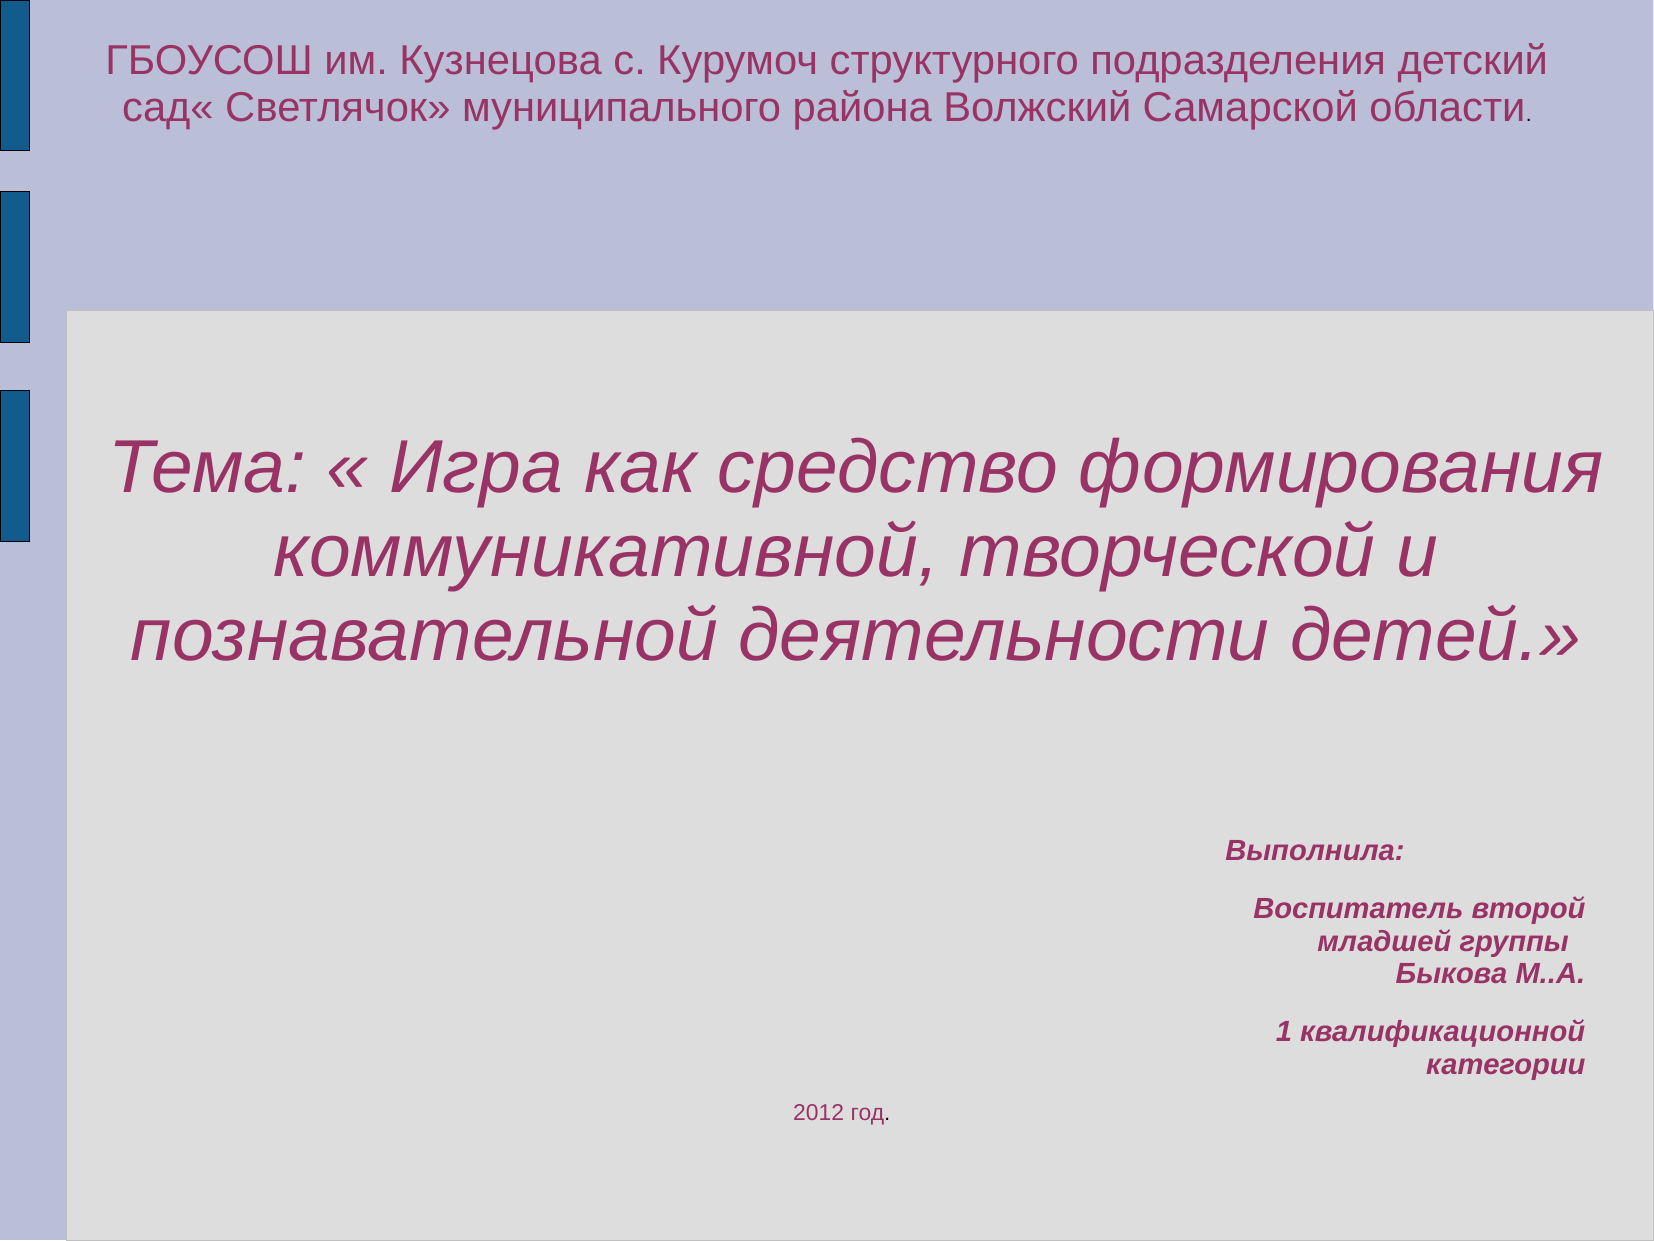

ГБОУСОШ им. Кузнецова с. Курумоч структурного подразделения детский сад« Светлячок» муниципального района Волжский Самарской области.
Тема: « Игра как средство формирования коммуникативной, творческой и познавательной деятельности детей.»
Выполнила:
Воспитатель второй младшей группы Быкова М..А.
1 квалификационной категории
2012 год.